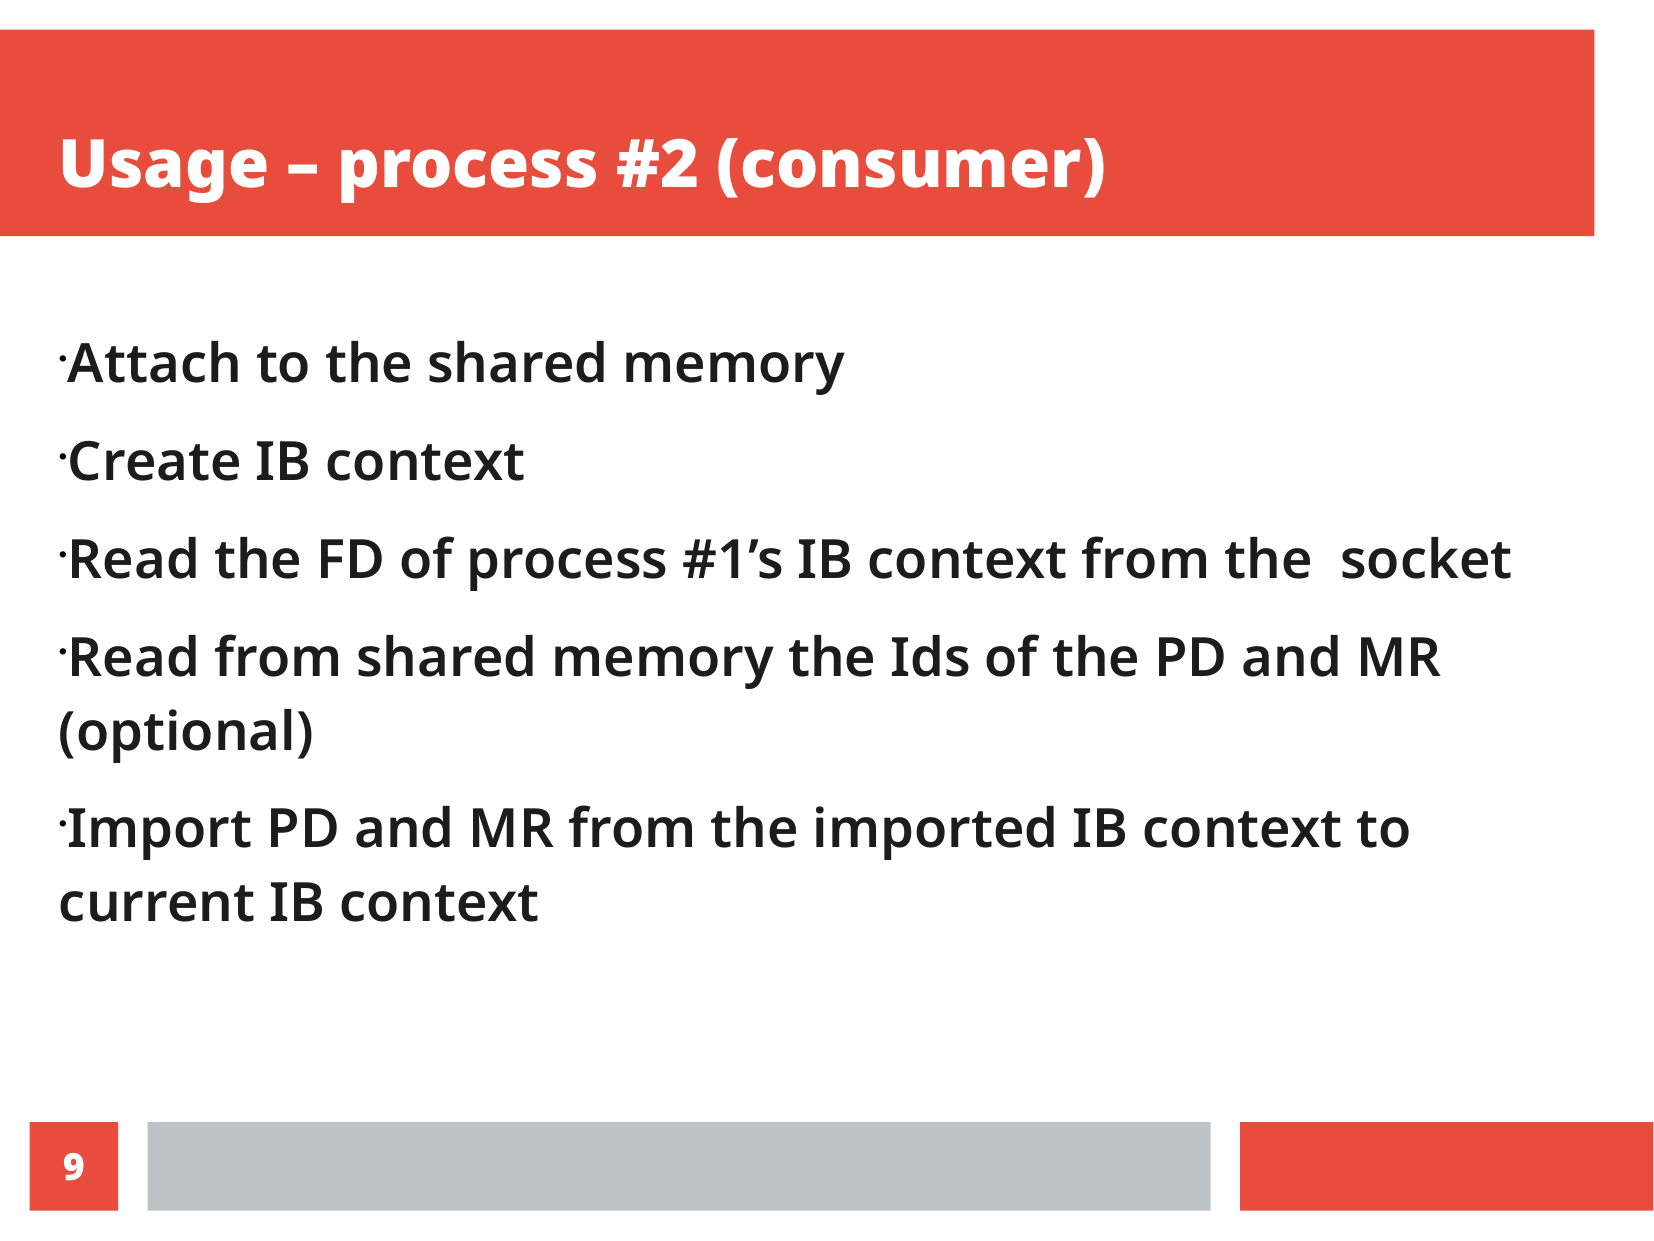

# Usage – process #2 (consumer)
Attach to the shared memory
Create IB context
Read the FD of process #1’s IB context from the socket
Read from shared memory the Ids of the PD and MR (optional)
Import PD and MR from the imported IB context to current IB context
9